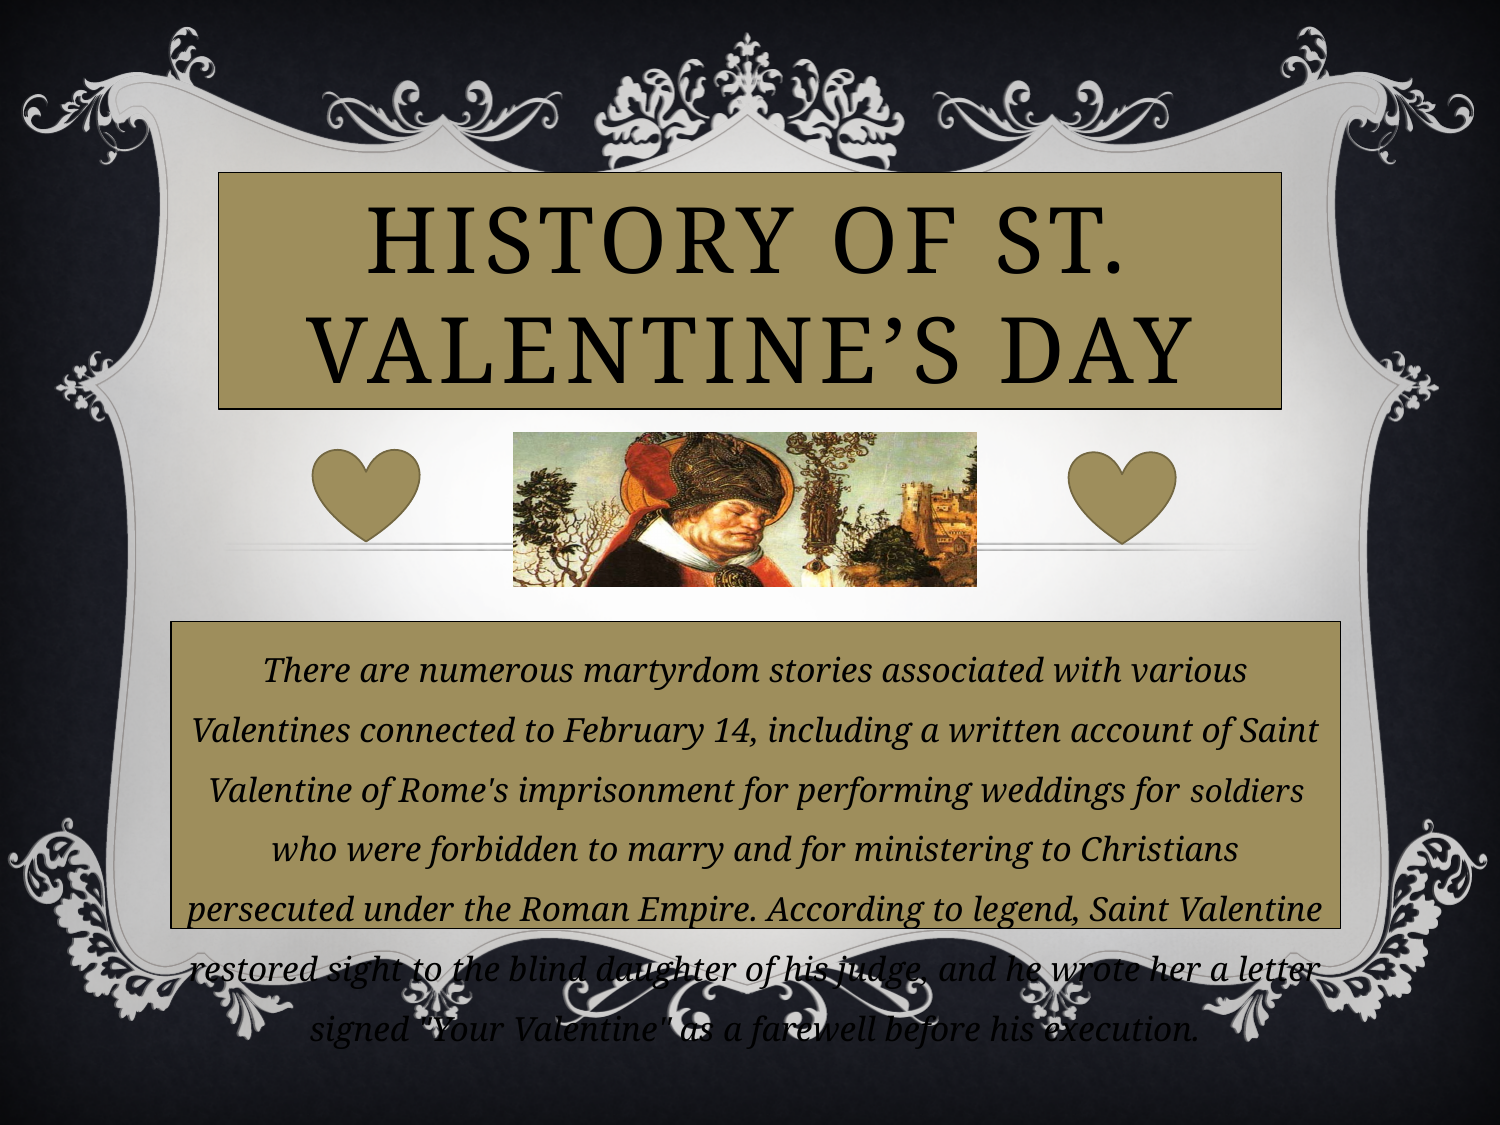

# History of ST. Valentine’s day
There are numerous martyrdom stories associated with various Valentines connected to February 14, including a written account of Saint Valentine of Rome's imprisonment for performing weddings for soldiers who were forbidden to marry and for ministering to Christians persecuted under the Roman Empire. According to legend, Saint Valentine restored sight to the blind daughter of his judge, and he wrote her a letter signed "Your Valentine" as a farewell before his execution.